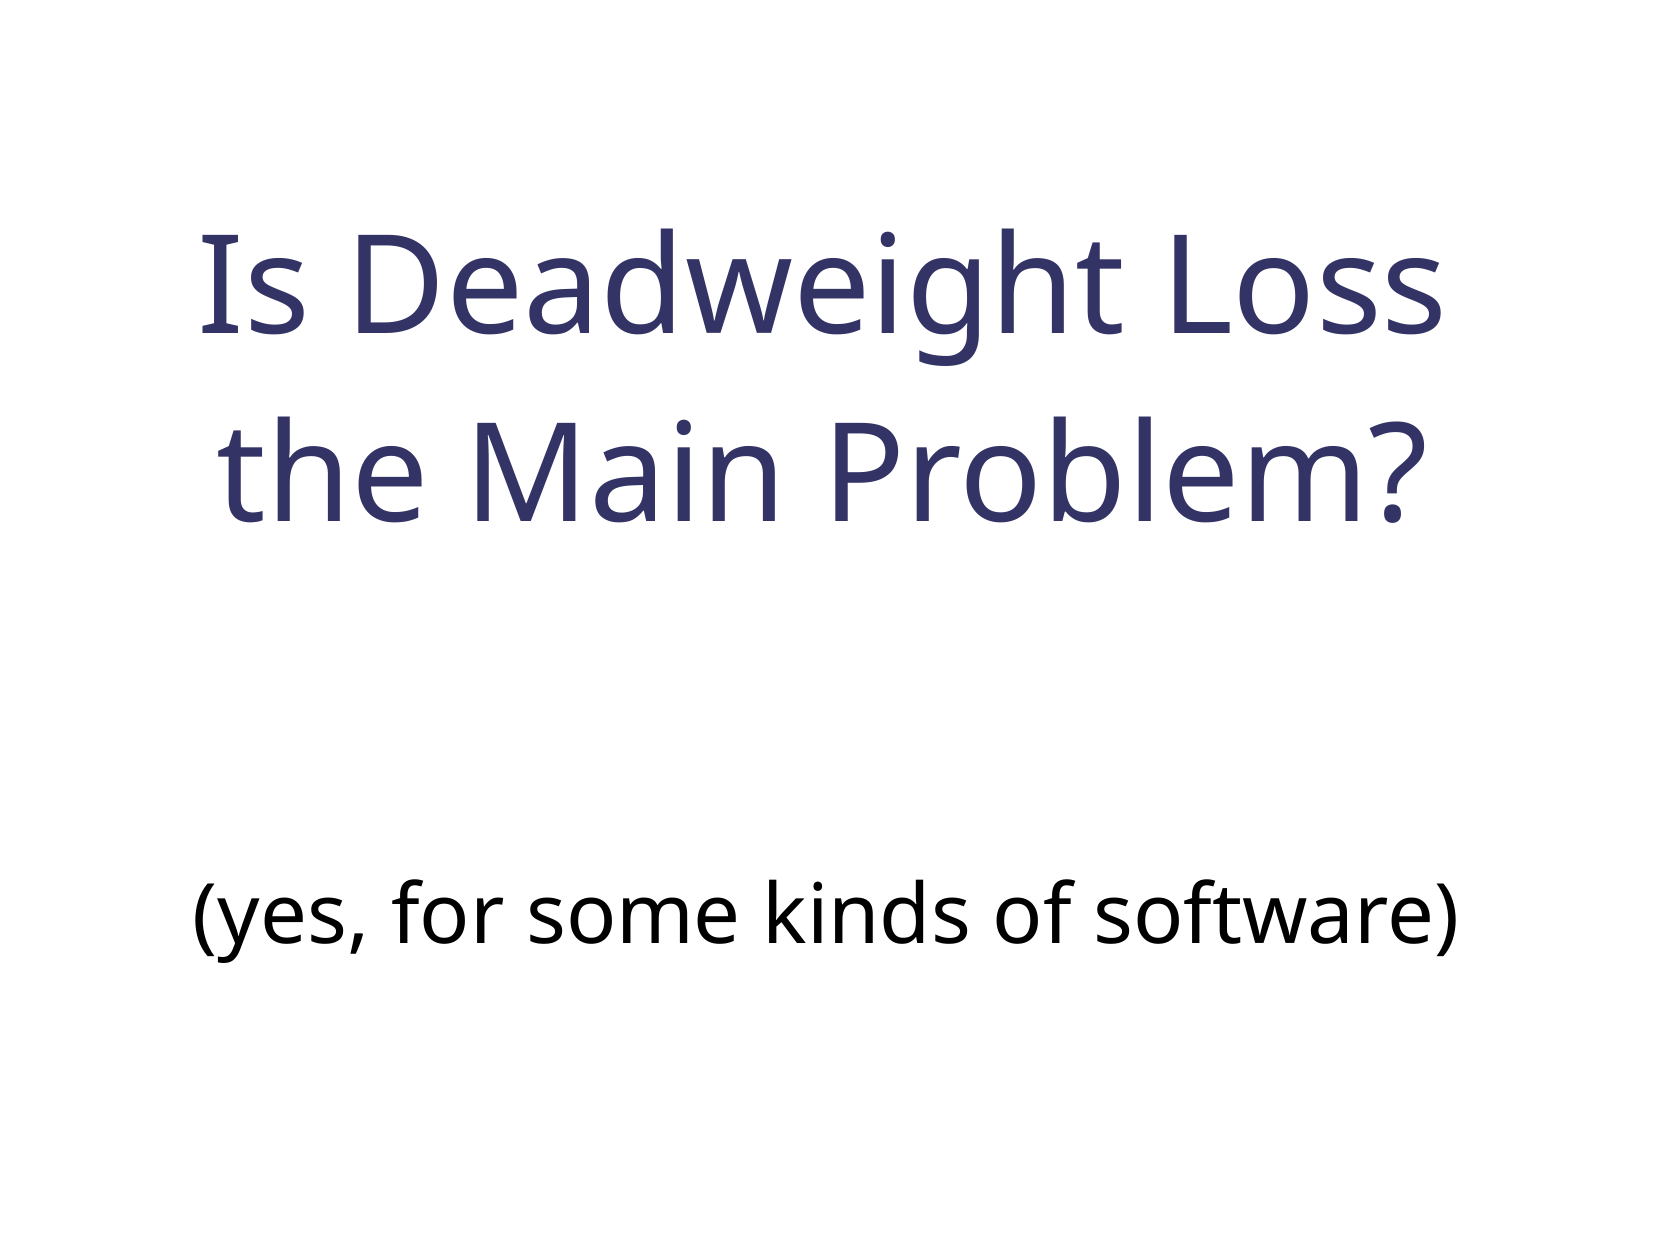

# Is Deadweight Loss the Main Problem?
(yes, for some kinds of software)